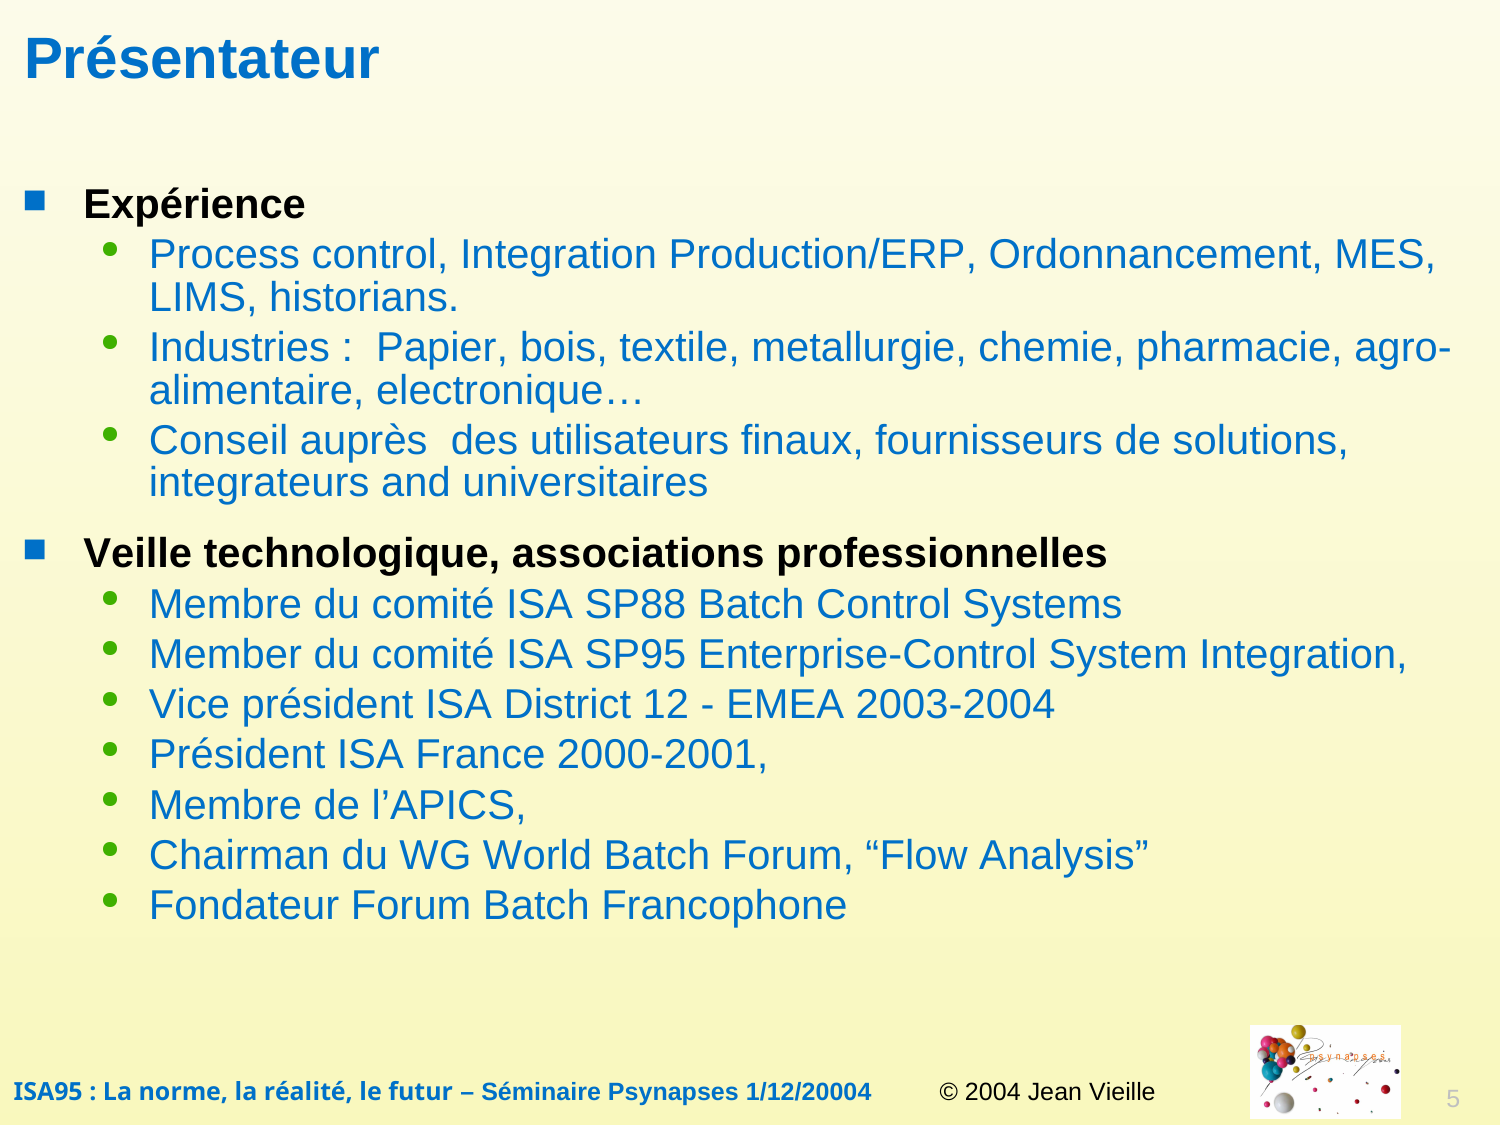

# Présentateur
Expérience
Process control, Integration Production/ERP, Ordonnancement, MES, LIMS, historians.
Industries : Papier, bois, textile, metallurgie, chemie, pharmacie, agro-alimentaire, electronique…
Conseil auprès des utilisateurs finaux, fournisseurs de solutions, integrateurs and universitaires
Veille technologique, associations professionnelles
Membre du comité ISA SP88 Batch Control Systems
Member du comité ISA SP95 Enterprise-Control System Integration,
Vice président ISA District 12 - EMEA 2003-2004
Président ISA France 2000-2001,
Membre de l’APICS,
Chairman du WG World Batch Forum, “Flow Analysis”
Fondateur Forum Batch Francophone